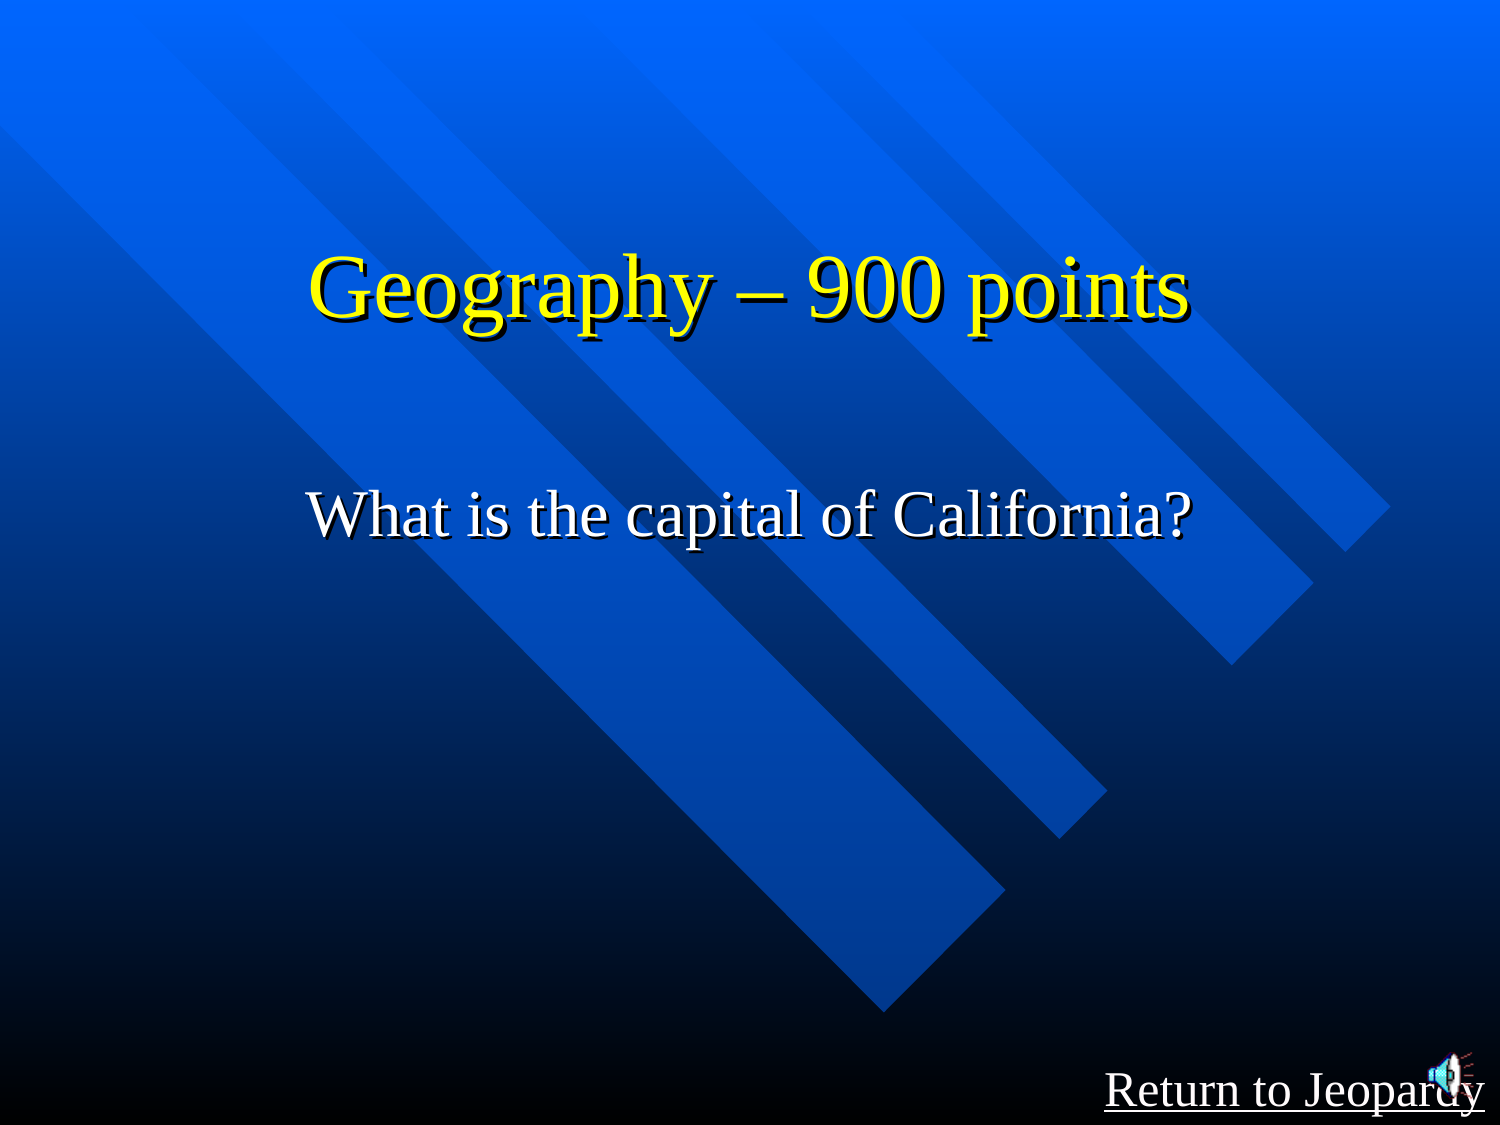

# Geography – 900 points
What is the capital of California?
Return to Jeopardy